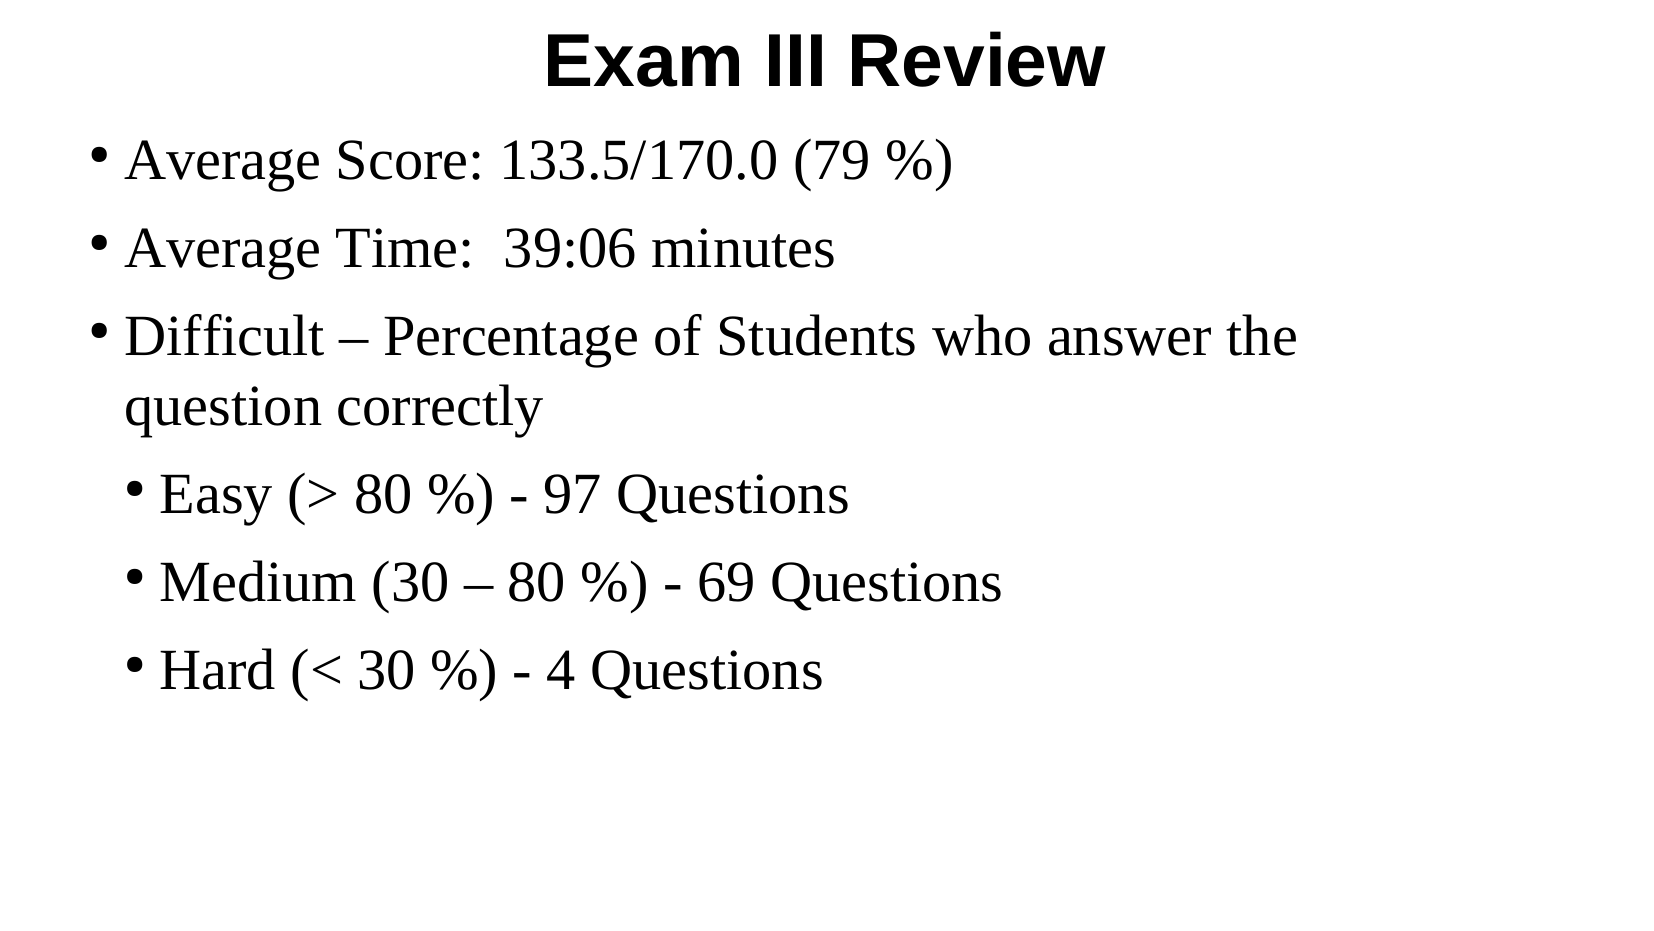

# Exam III Review
Average Score: 133.5/170.0 (79 %)
Average Time: 39:06 minutes
Difficult – Percentage of Students who answer the question correctly
Easy (> 80 %) - 97 Questions
Medium (30 – 80 %) - 69 Questions
Hard (< 30 %) - 4 Questions